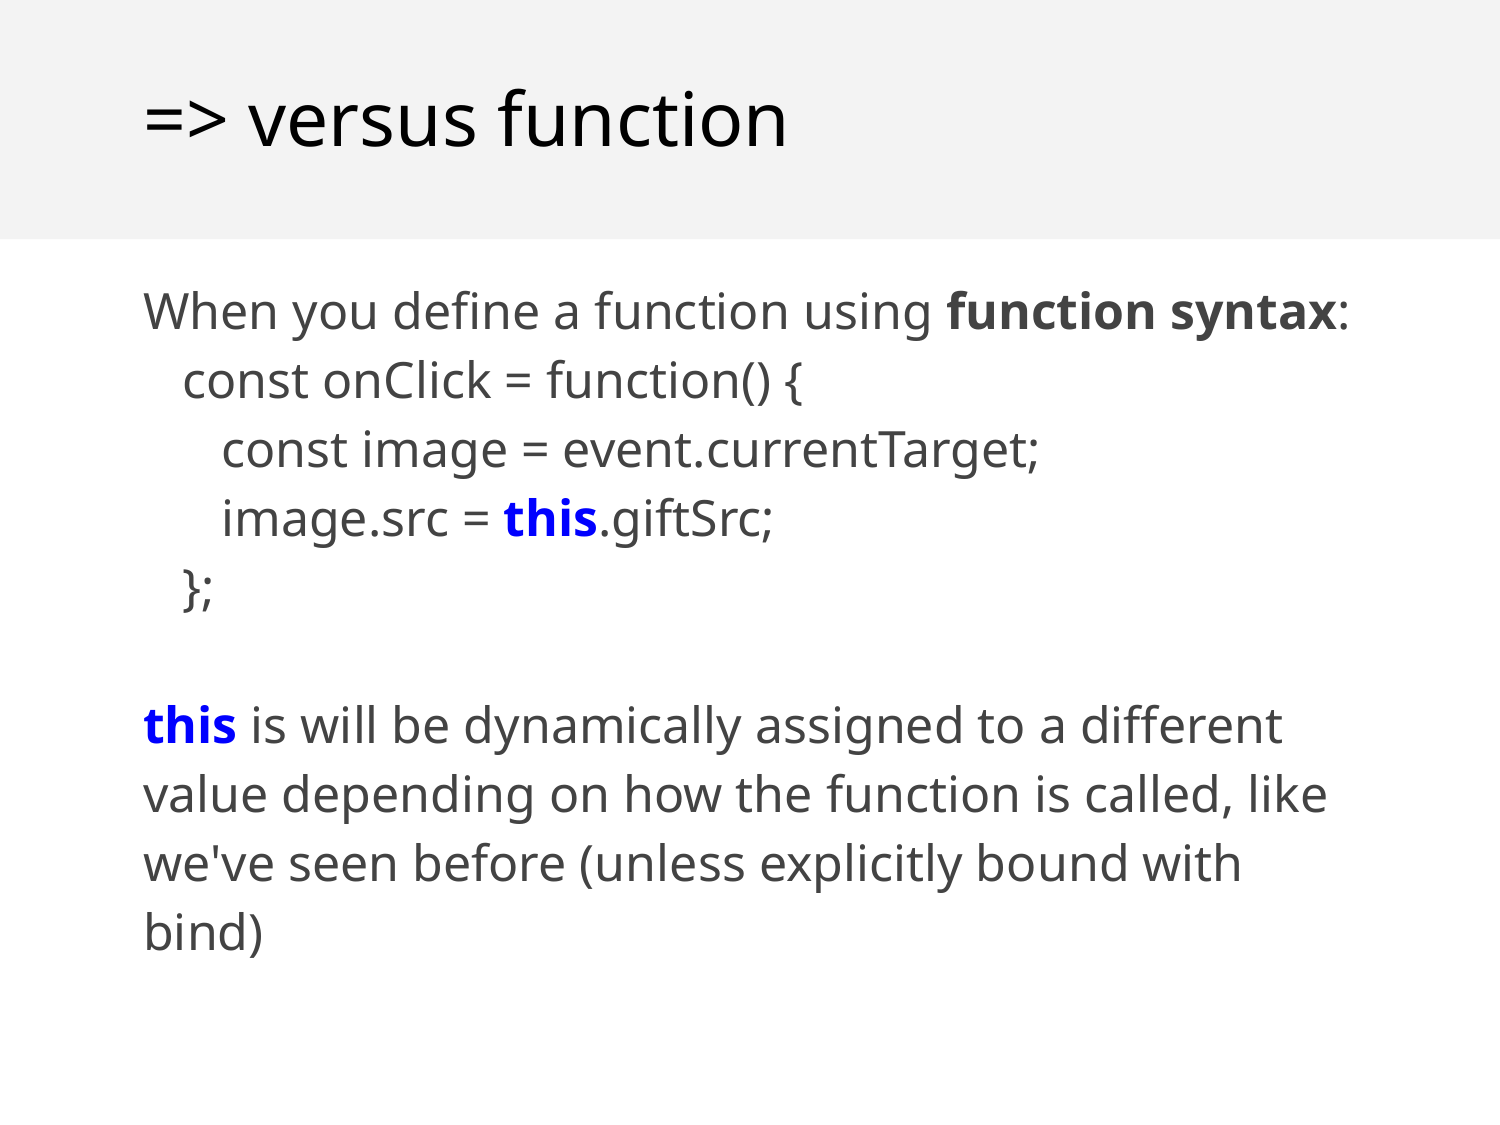

# => versus function
When you define a function using function syntax:
 const onClick = function() {
 const image = event.currentTarget;
 image.src = this.giftSrc;
 };
this is will be dynamically assigned to a different value depending on how the function is called, like we've seen before (unless explicitly bound with bind)